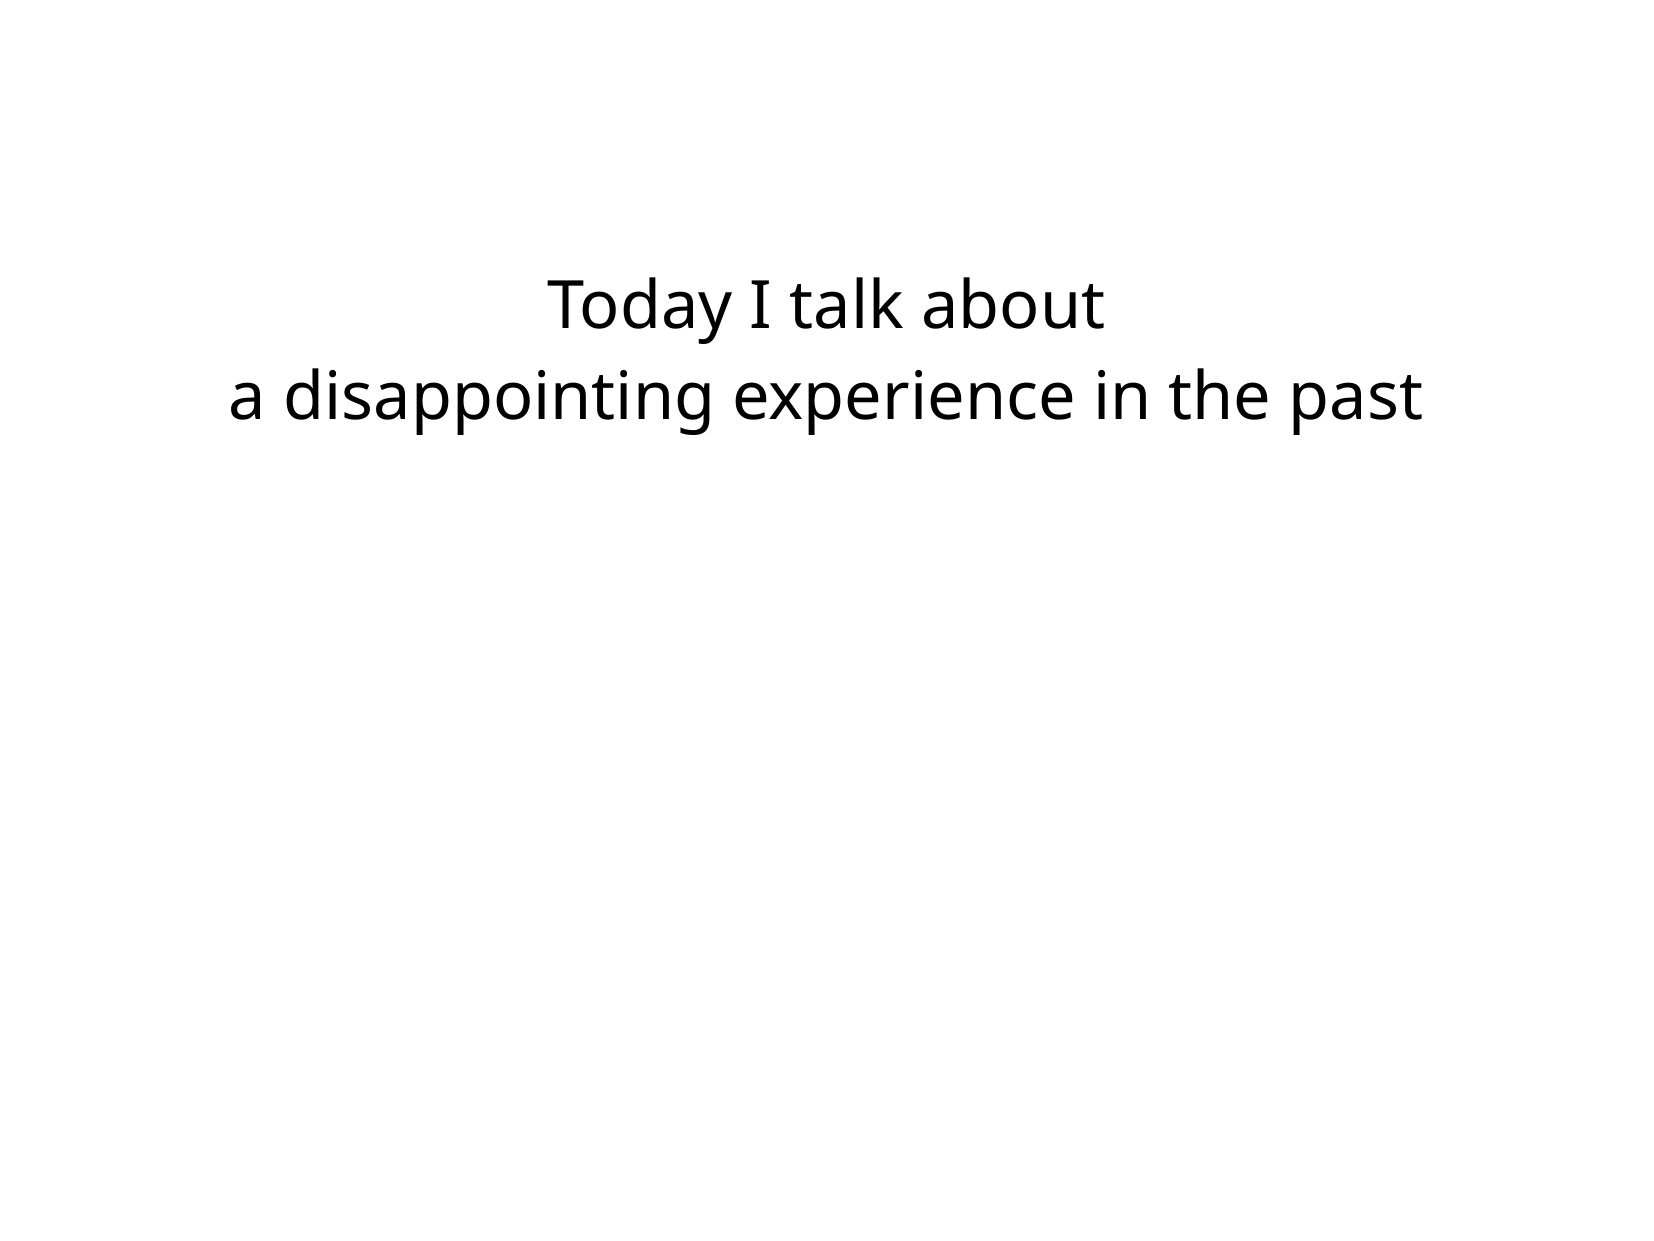

# Today I talk about a disappointing experience in the past